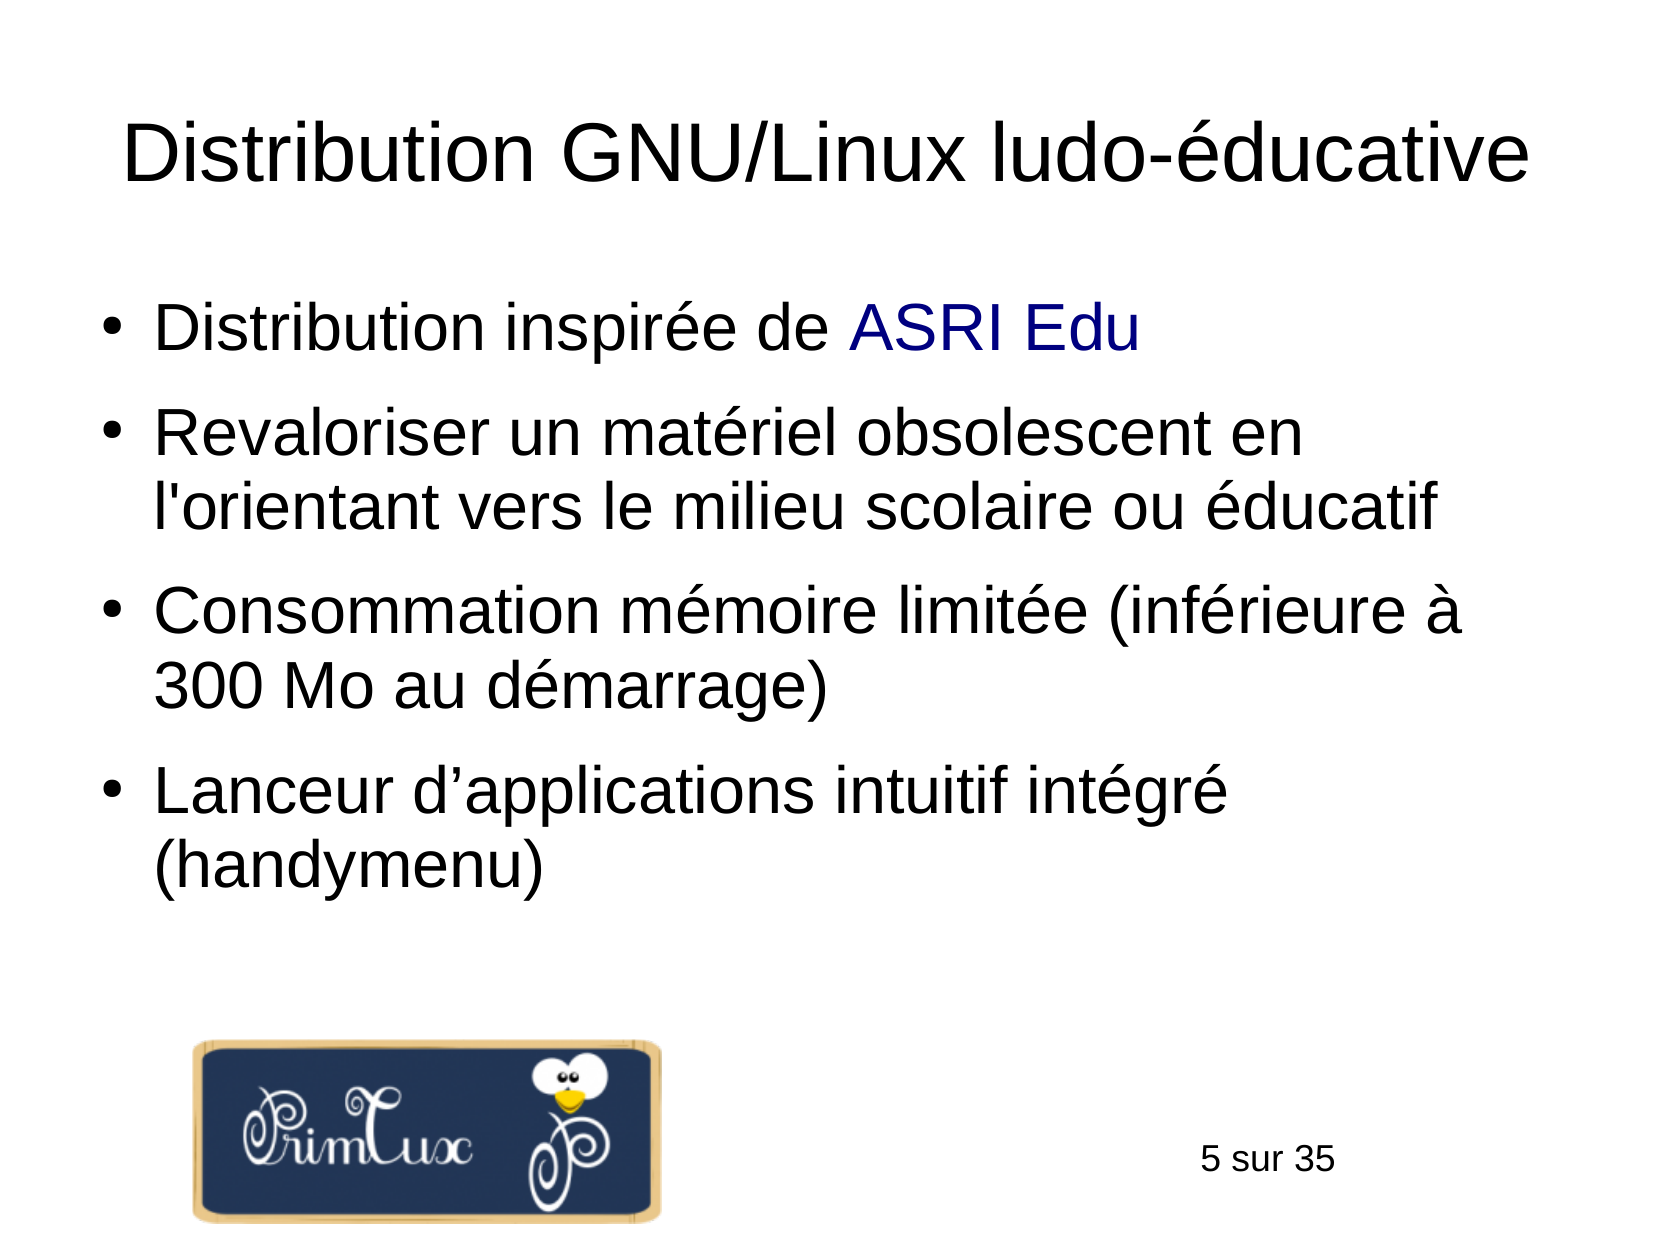

# Distribution GNU/Linux ludo-éducative
Distribution inspirée de ASRI Edu
Revaloriser un matériel obsolescent en l'orientant vers le milieu scolaire ou éducatif
Consommation mémoire limitée (inférieure à 300 Mo au démarrage)
Lanceur d’applications intuitif intégré (handymenu)